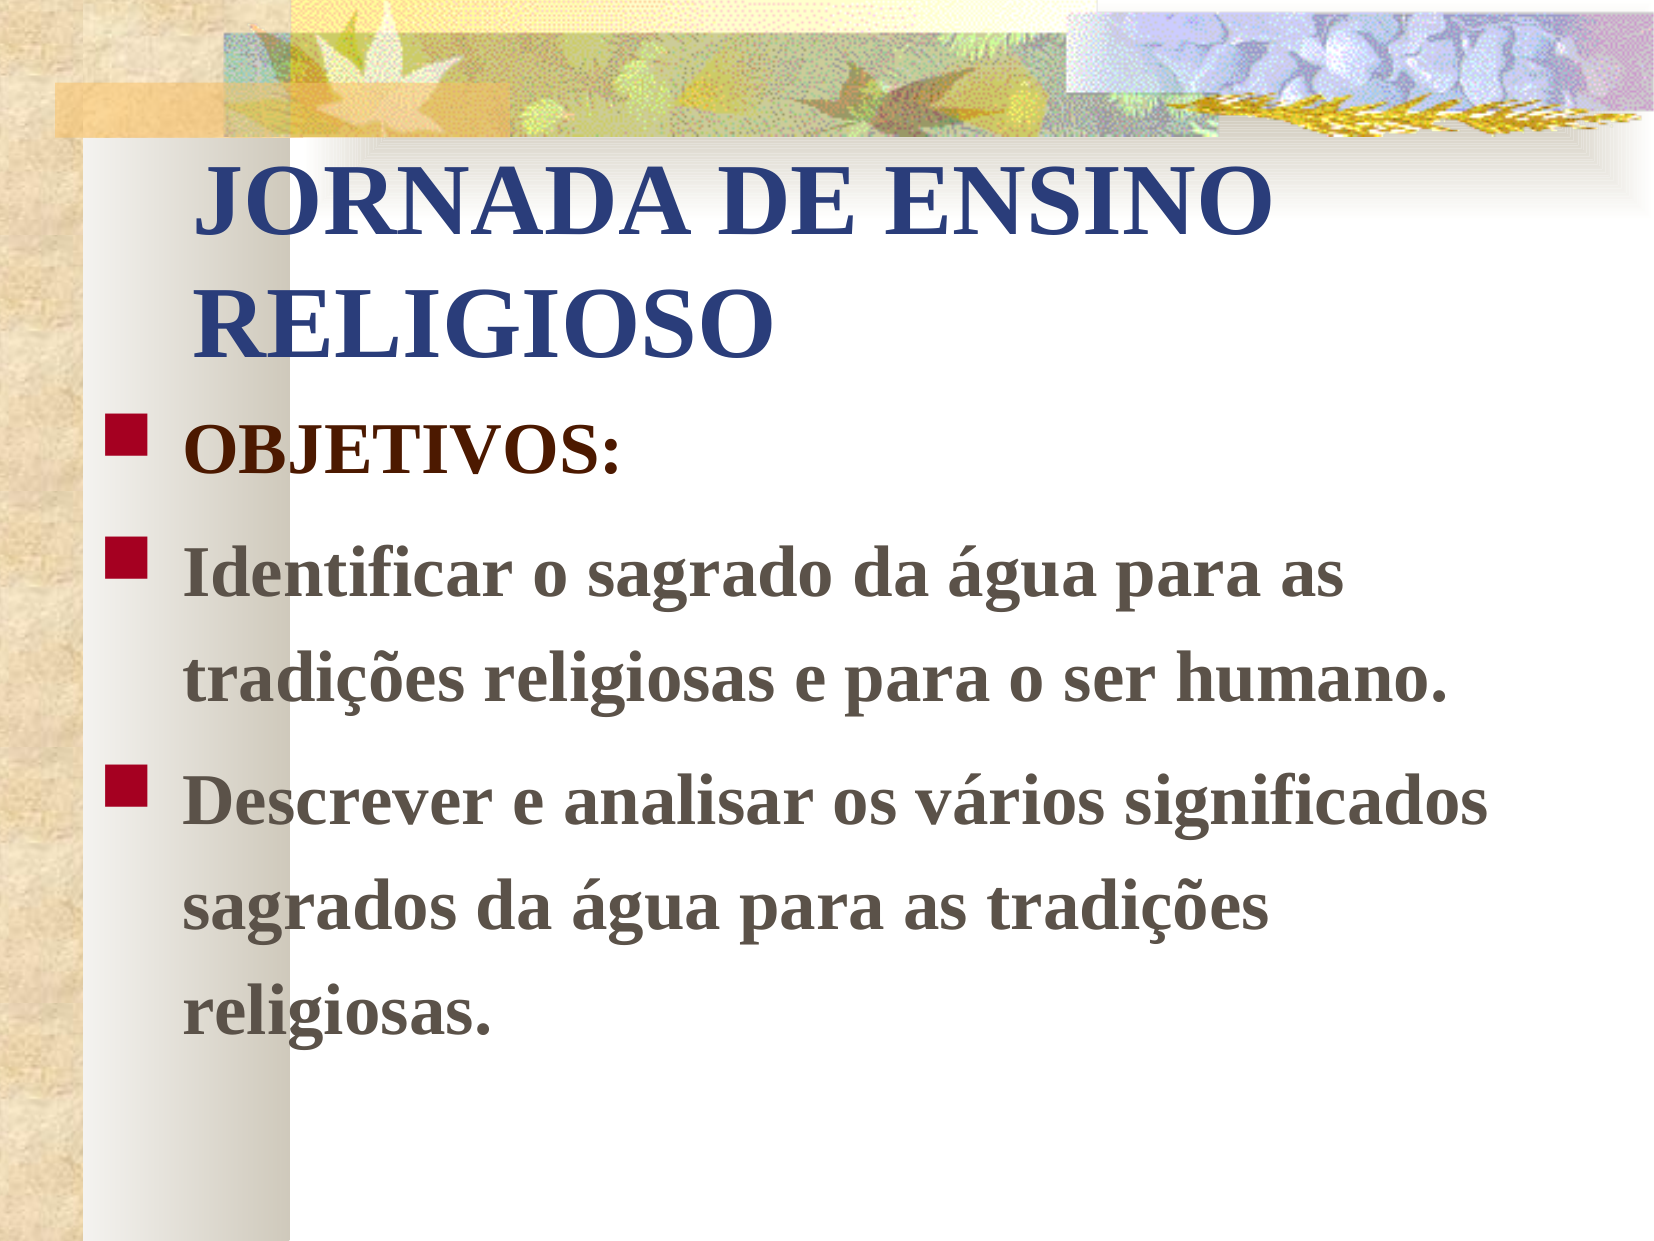

JORNADA DE ENSINO RELIGIOSO
OBJETIVOS:
Identificar o sagrado da água para as tradições religiosas e para o ser humano.
Descrever e analisar os vários significados sagrados da água para as tradições religiosas.